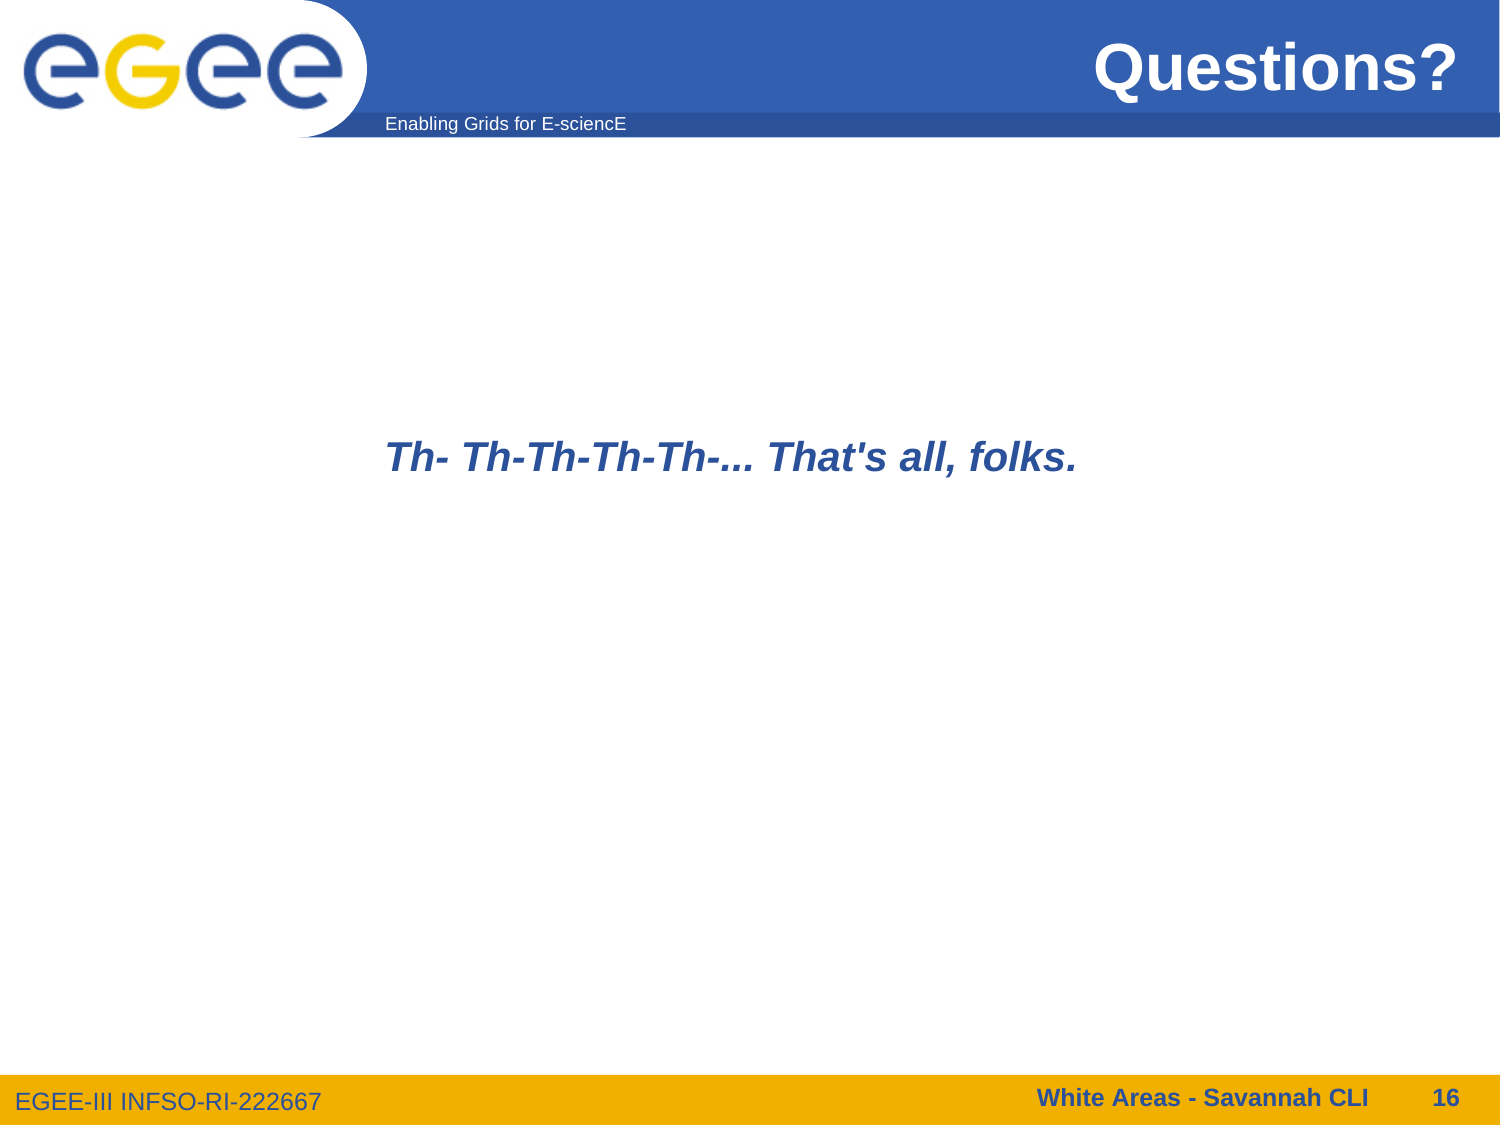

# Questions?
Th- Th-Th-Th-Th-... That's all, folks.
White Areas - Savannah CLI
16